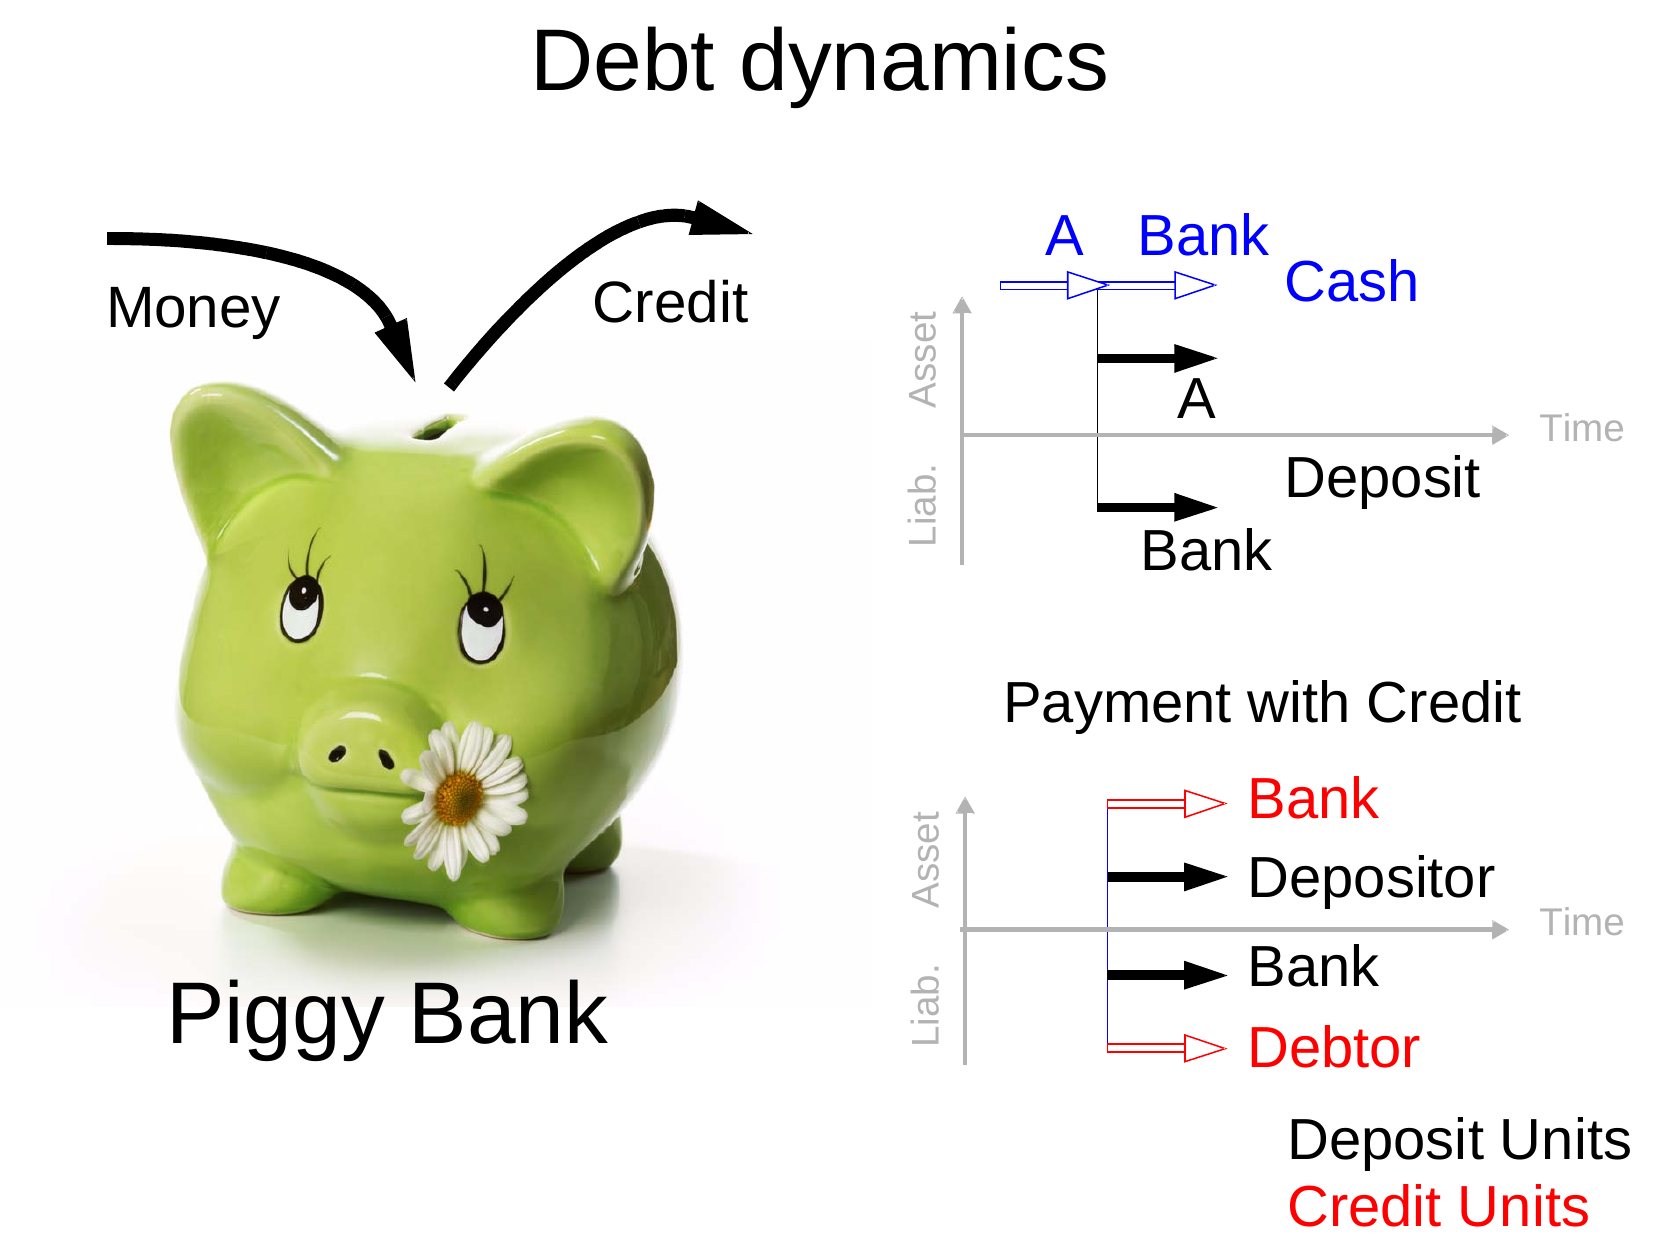

Debt dynamics
A
Bank
Cash
Credit
Money
Asset
A
Time
Deposit
Liab.
Bank
Payment with Credit
Bank
Asset
Depositor
Time
Bank
Piggy Bank
Liab.
Debtor
Deposit Units
Credit Units